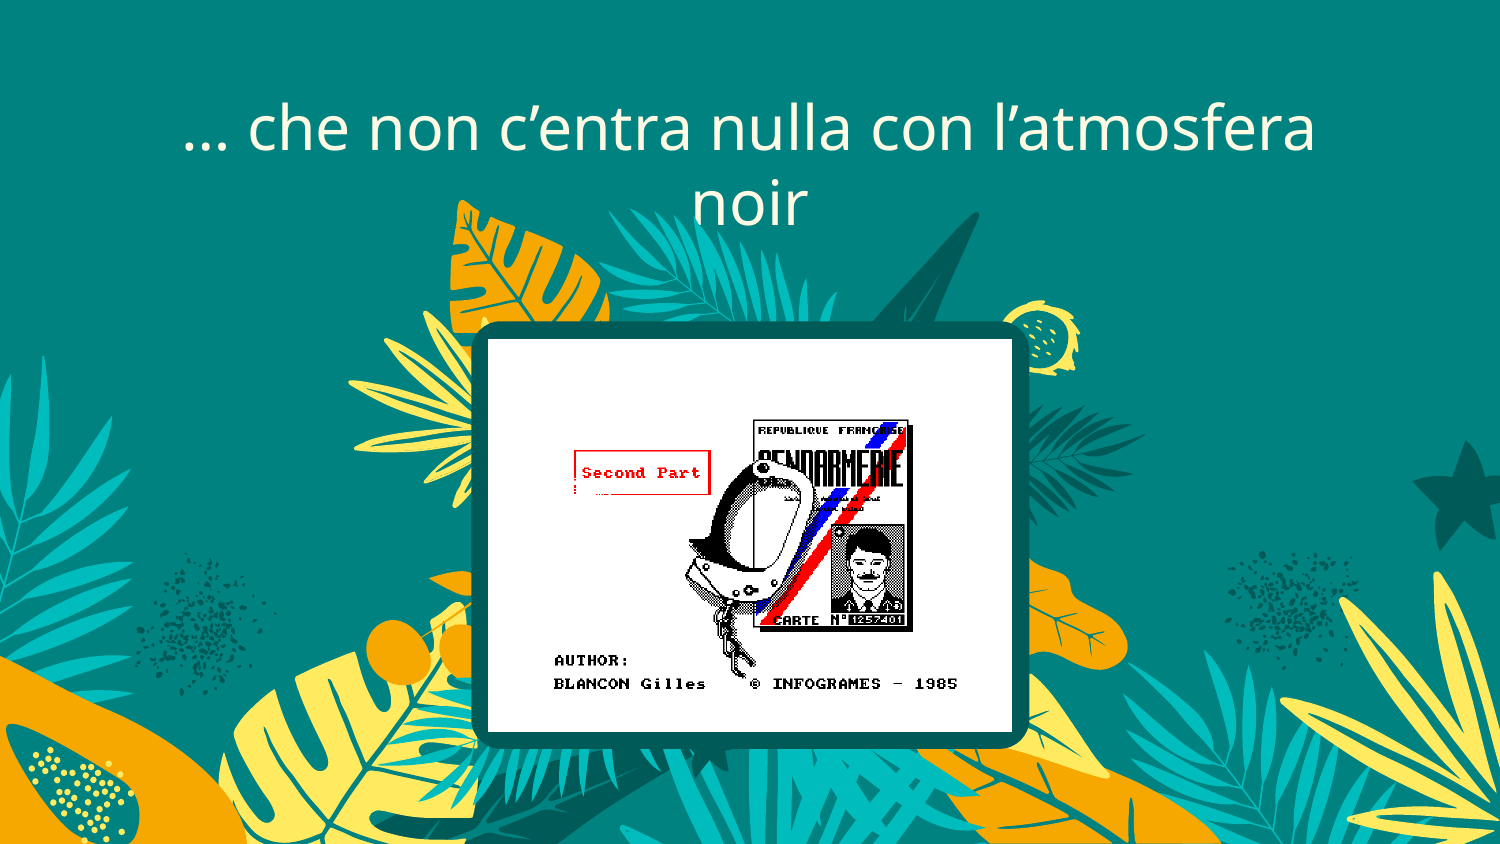

# … che non c’entra nulla con l’atmosfera noir